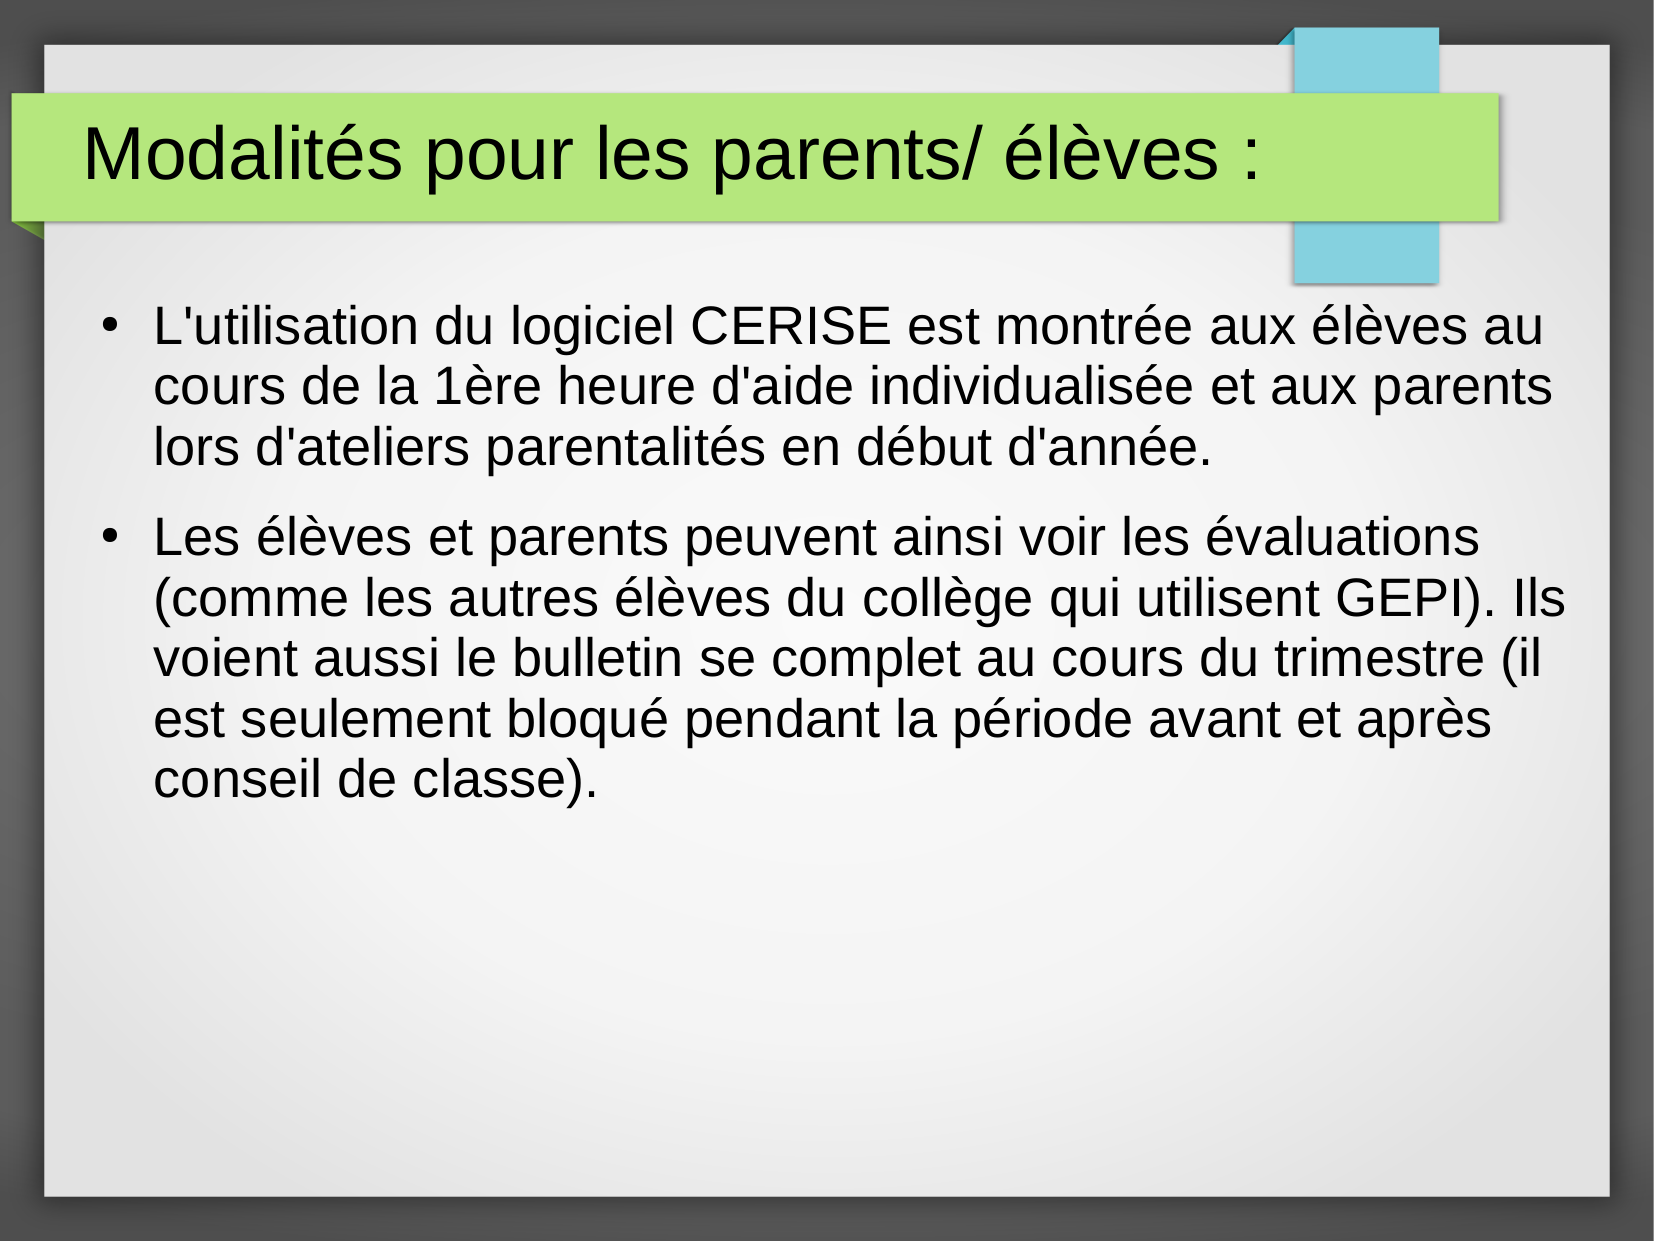

# Modalités pour les parents/ élèves :
L'utilisation du logiciel CERISE est montrée aux élèves au cours de la 1ère heure d'aide individualisée et aux parents lors d'ateliers parentalités en début d'année.
Les élèves et parents peuvent ainsi voir les évaluations (comme les autres élèves du collège qui utilisent GEPI). Ils voient aussi le bulletin se complet au cours du trimestre (il est seulement bloqué pendant la période avant et après conseil de classe).